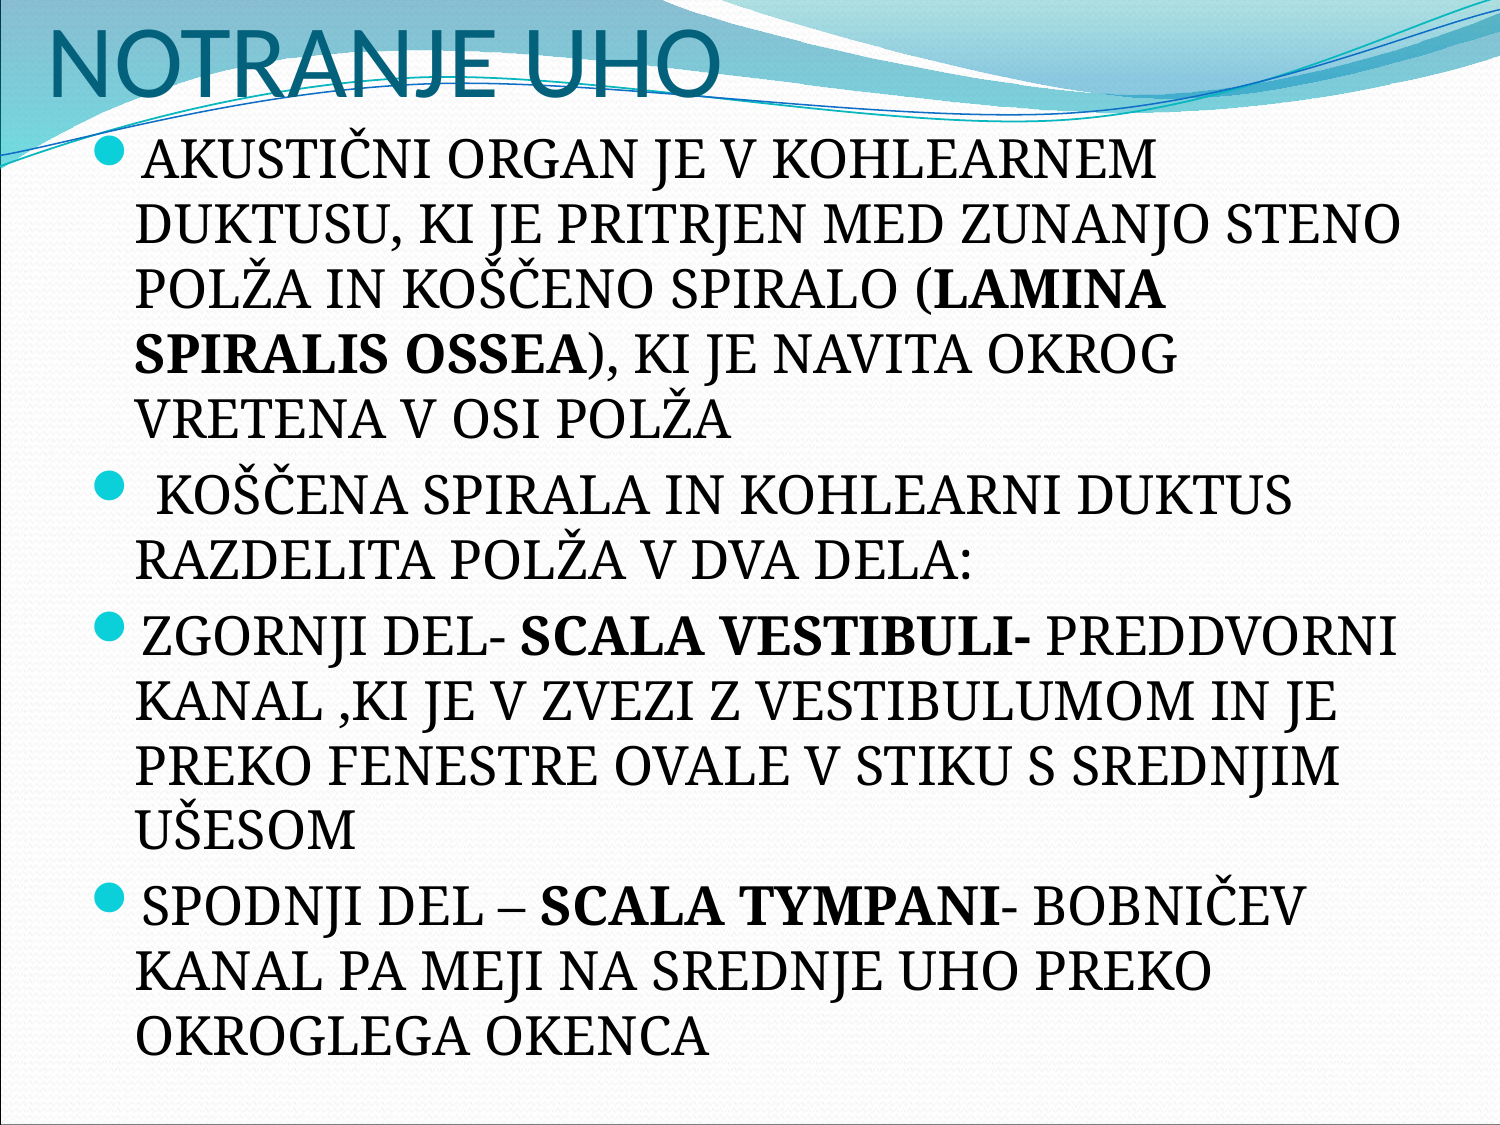

# NOTRANJE UHO
Akustični organ je v kohlearnem duktusu, ki je pritrjen med zunanjo steno polža in koščeno spiralo (lamina spiralis ossea), ki je navita okrog vretena v osi polža
 Koščena spirala in kohlearni duktus razdelita polža v dva dela:
Zgornji del- scala vestibuli- preddvorni kanal ,ki je v zvezi z vestibulumom in je preko fenestre ovale v stiku s srednjim ušesom
Spodnji del – scala tympani- bobničev kanal pa meji na srednje uho preko okroglega OKENCA